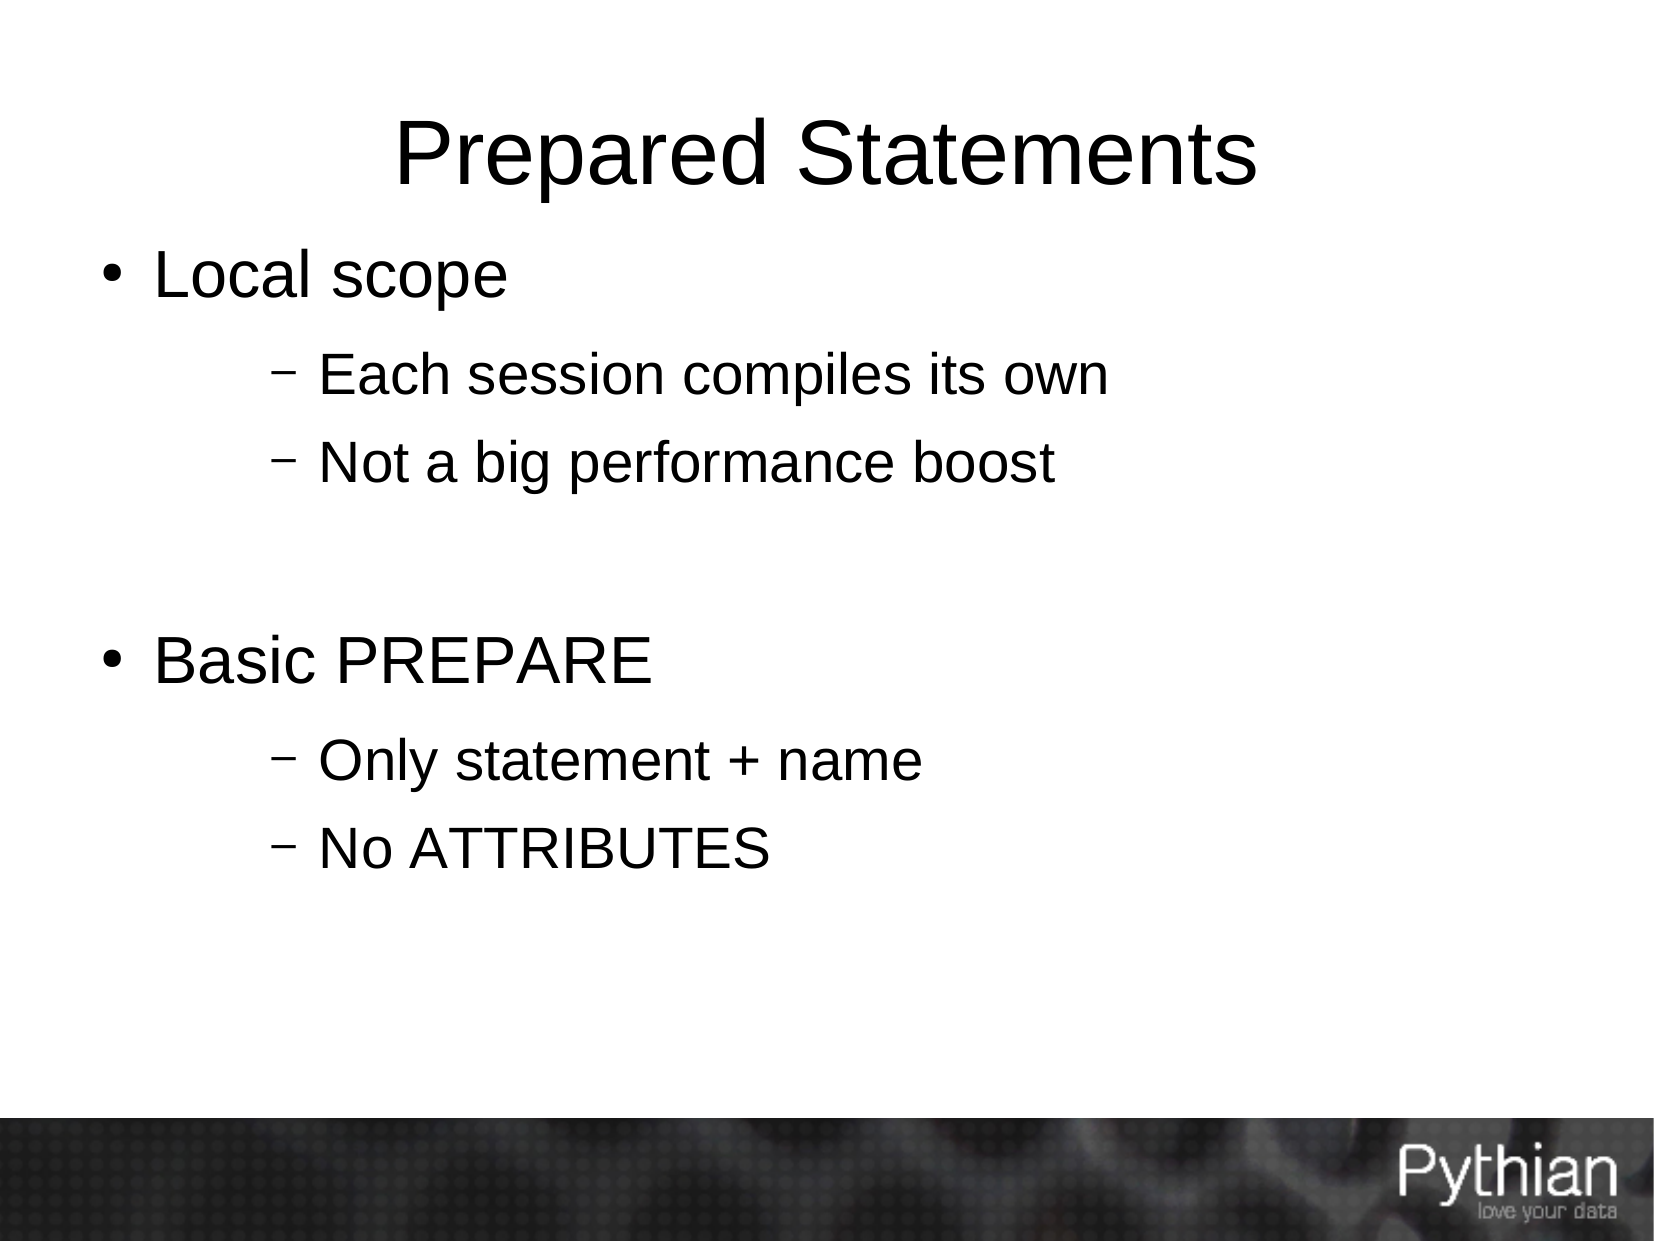

# Prepared Statements
Local scope
Each session compiles its own
Not a big performance boost
Basic PREPARE
Only statement + name
No ATTRIBUTES